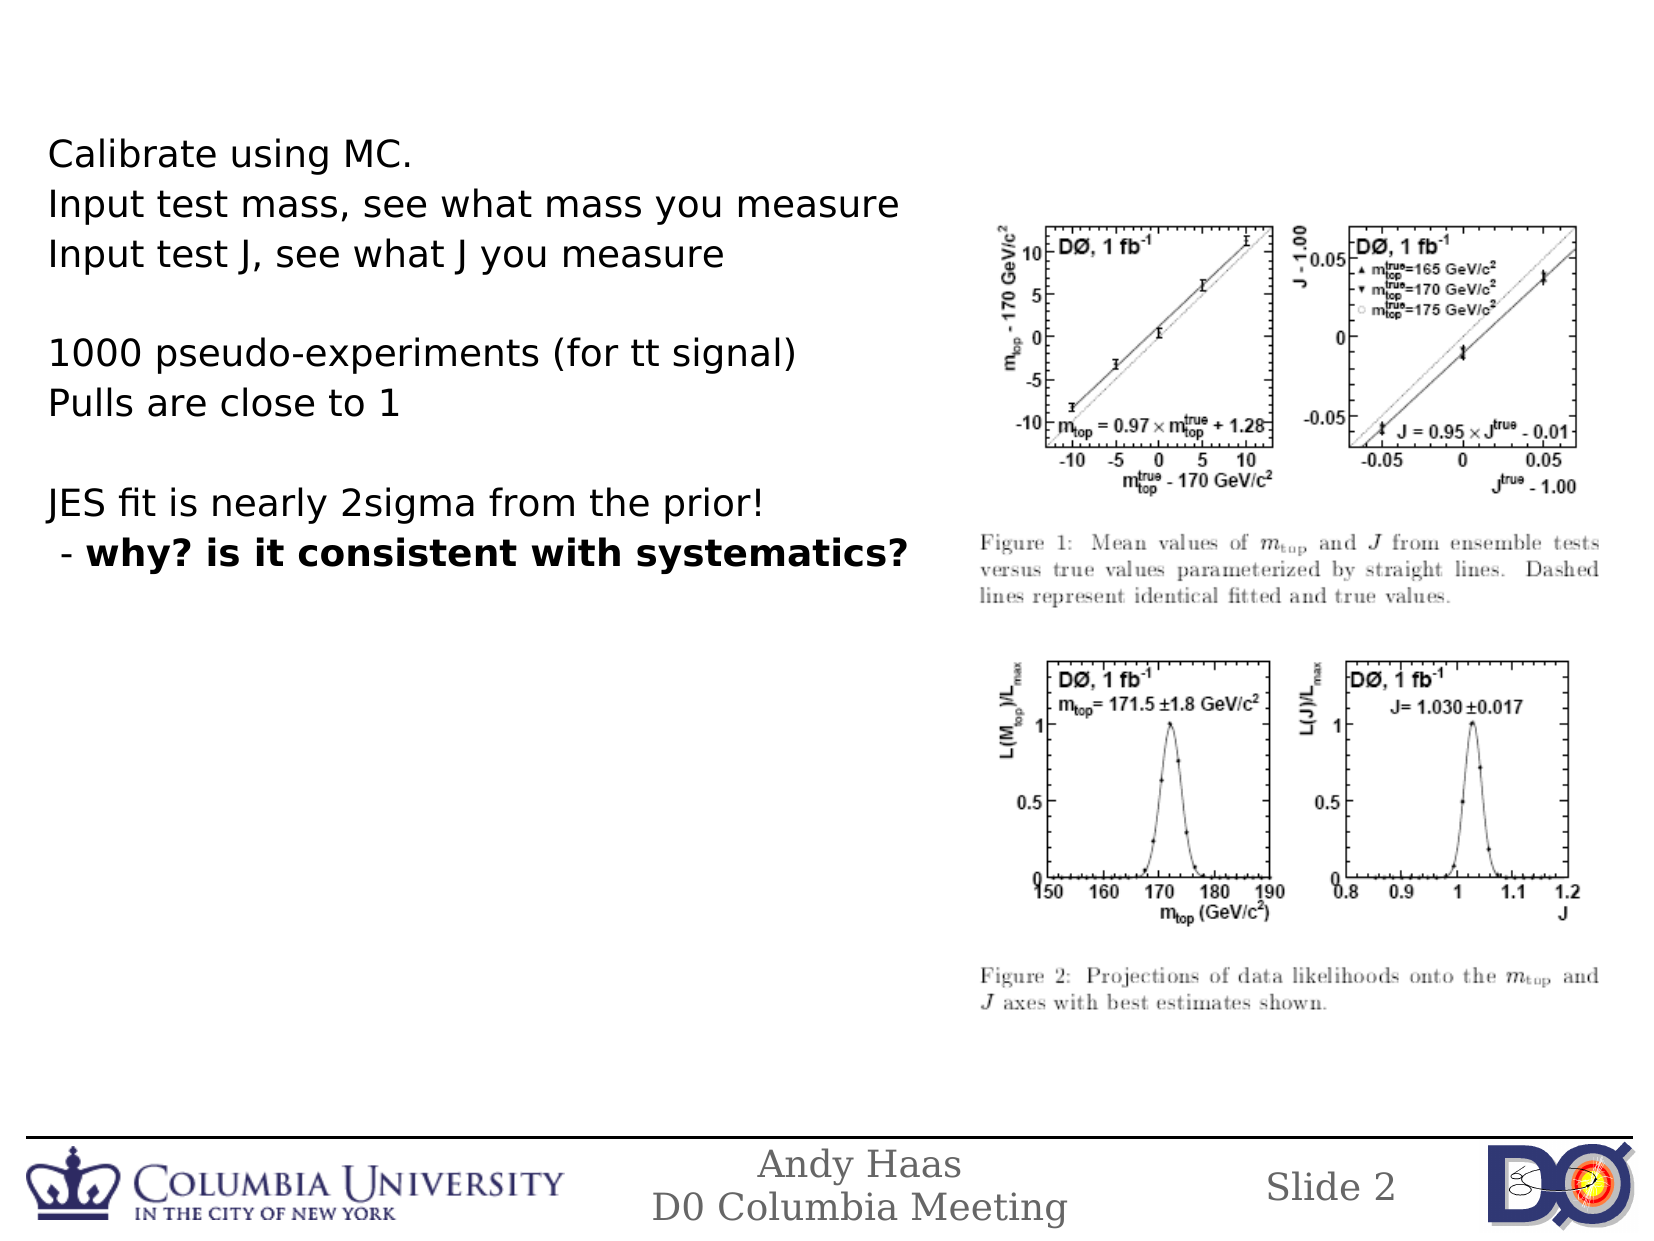

# Calibrate using MC.
Input test mass, see what mass you measure
Input test J, see what J you measure
1000 pseudo-experiments (for tt signal)
Pulls are close to 1
JES fit is nearly 2sigma from the prior!
 - why? is it consistent with systematics?